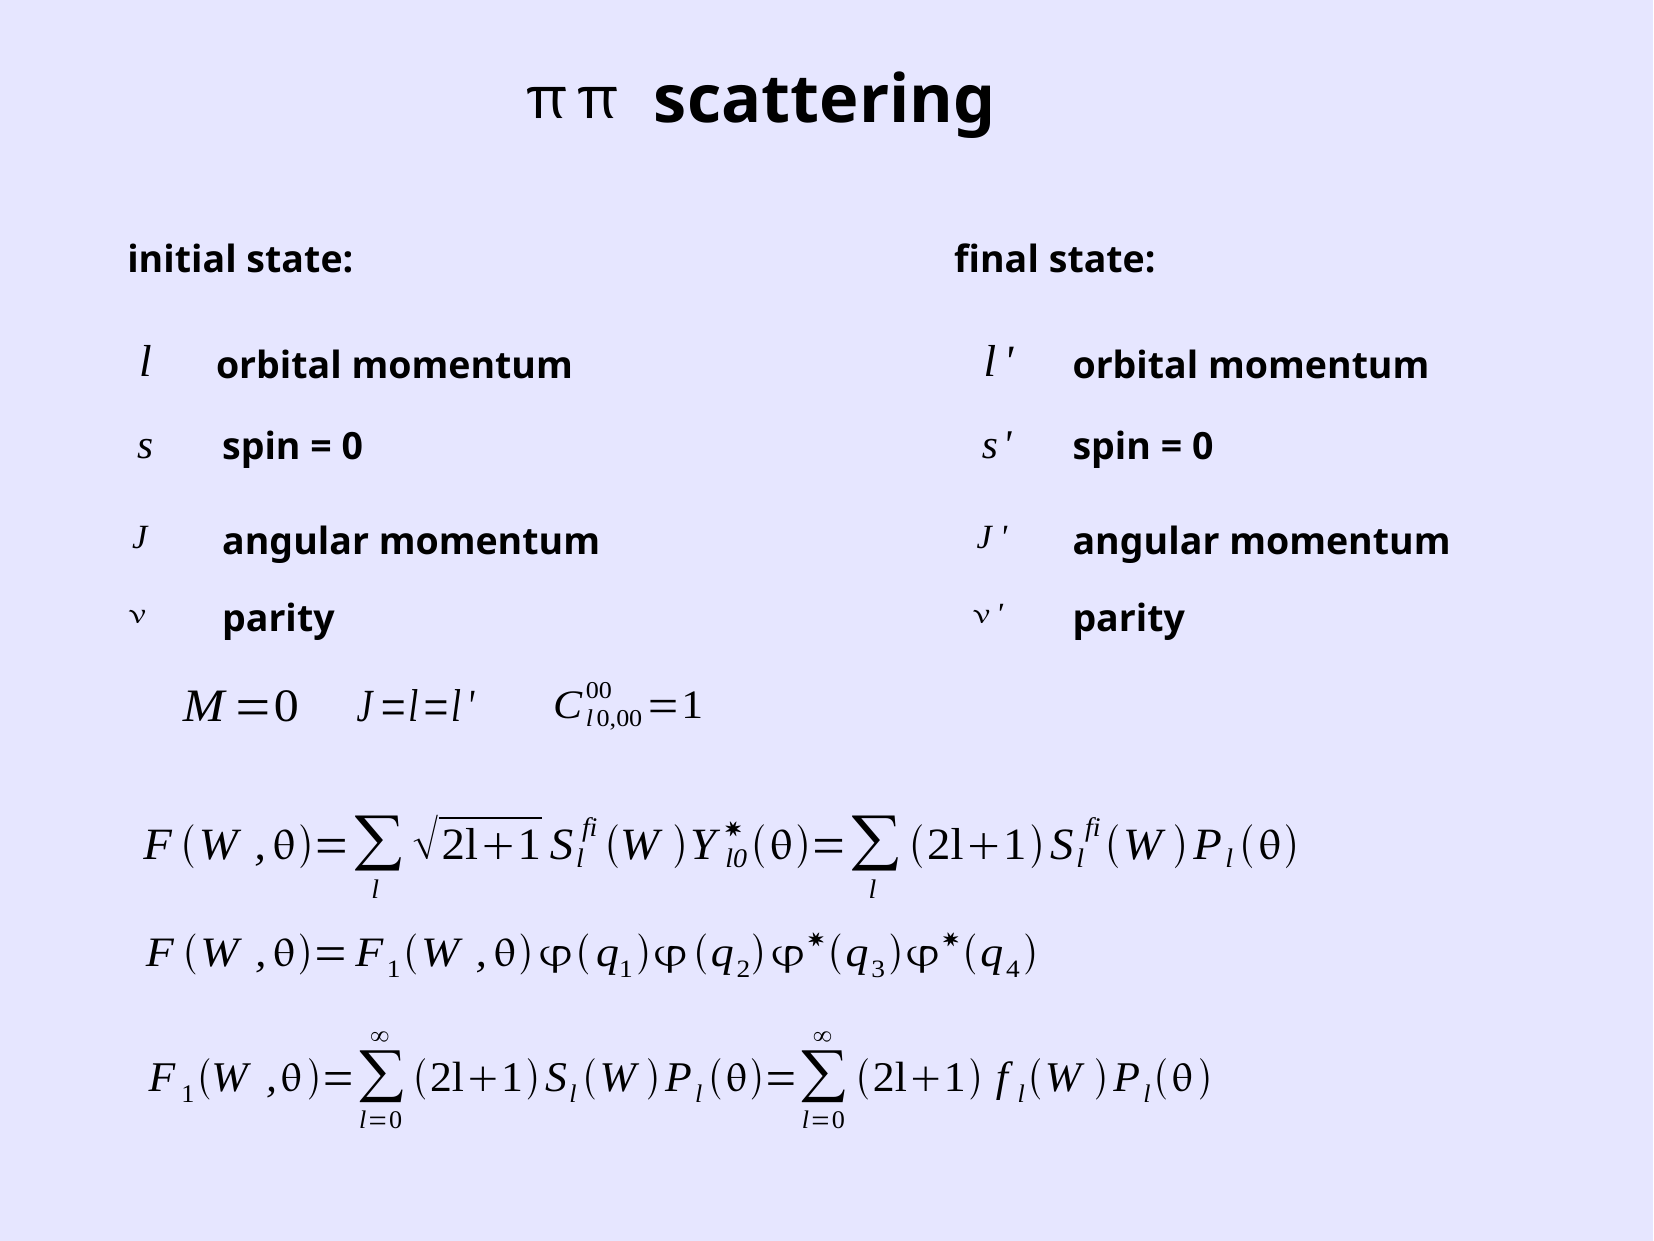

scattering
initial state:
final state:
orbital momentum
orbital momentum
spin = 0
spin = 0
angular momentum
angular momentum
parity
parity